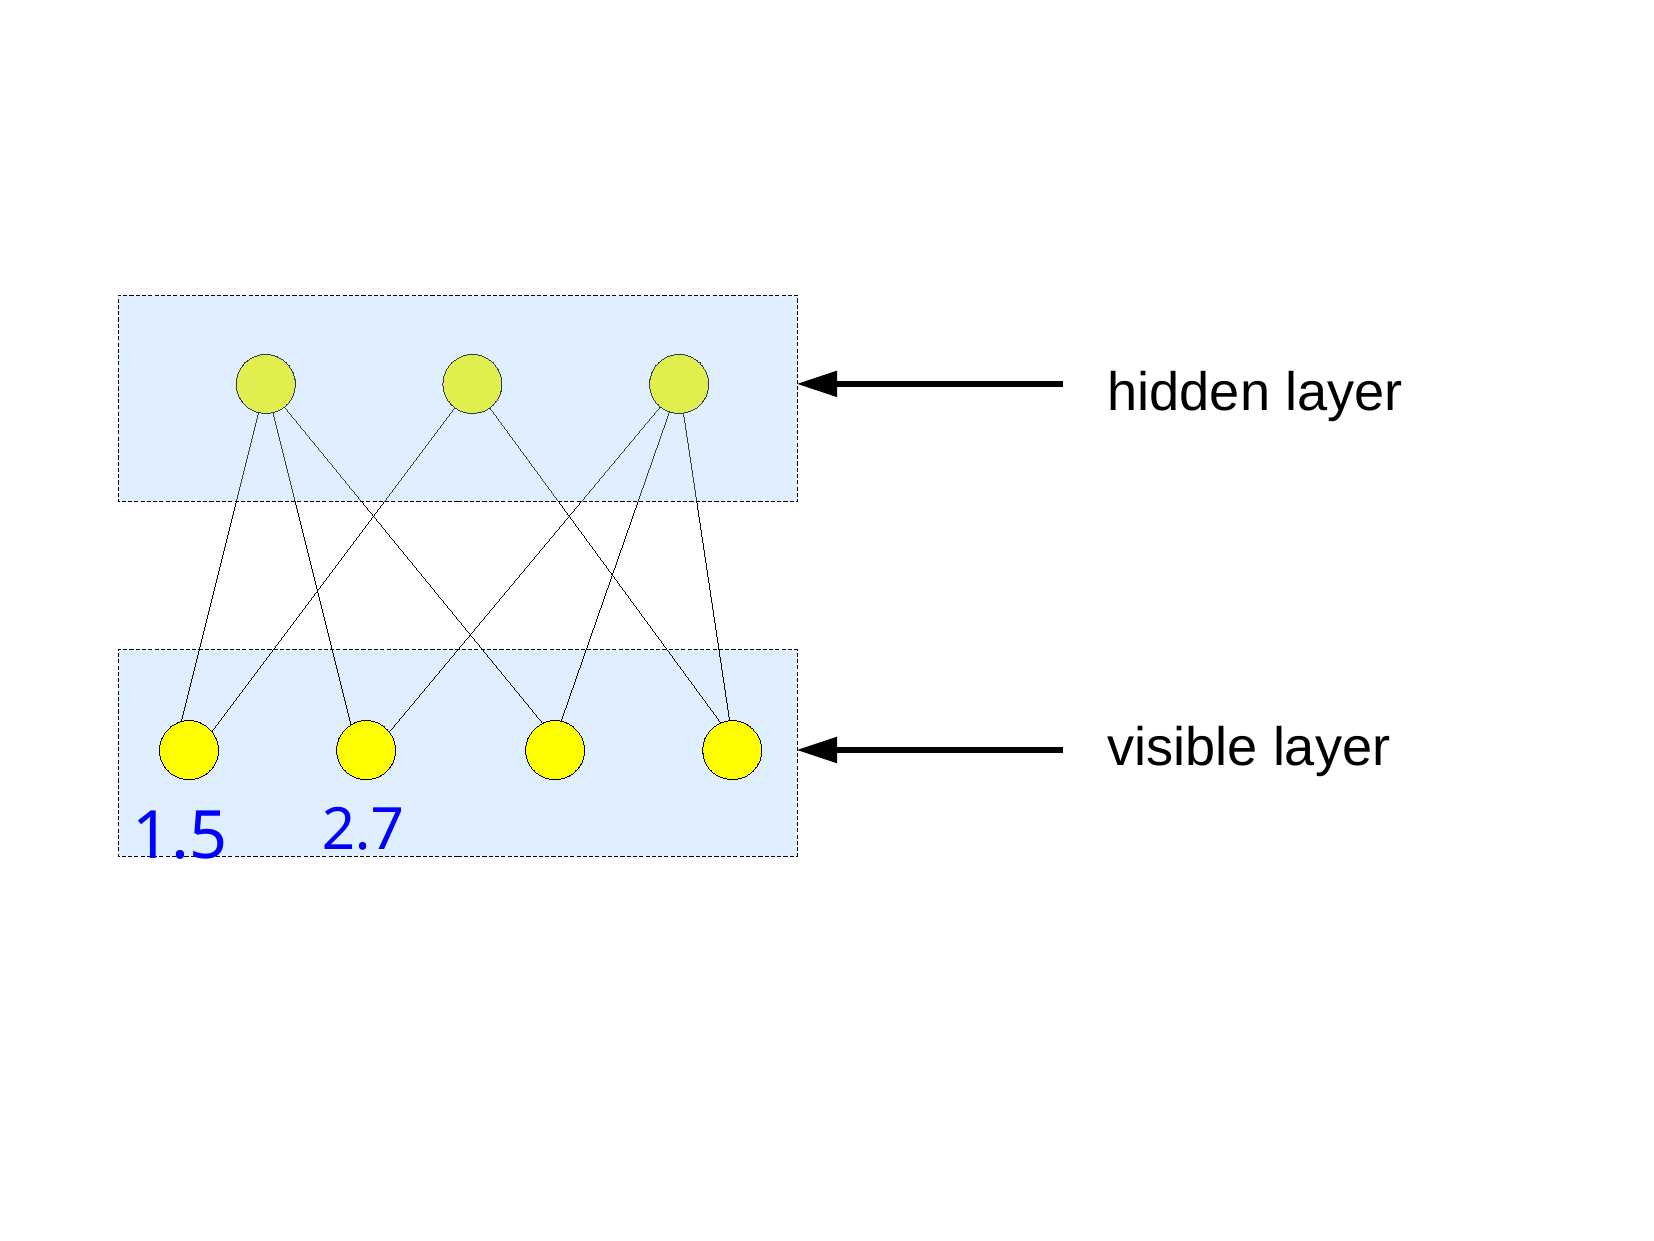

#
hidden layer
visible layer
1.5
2.7